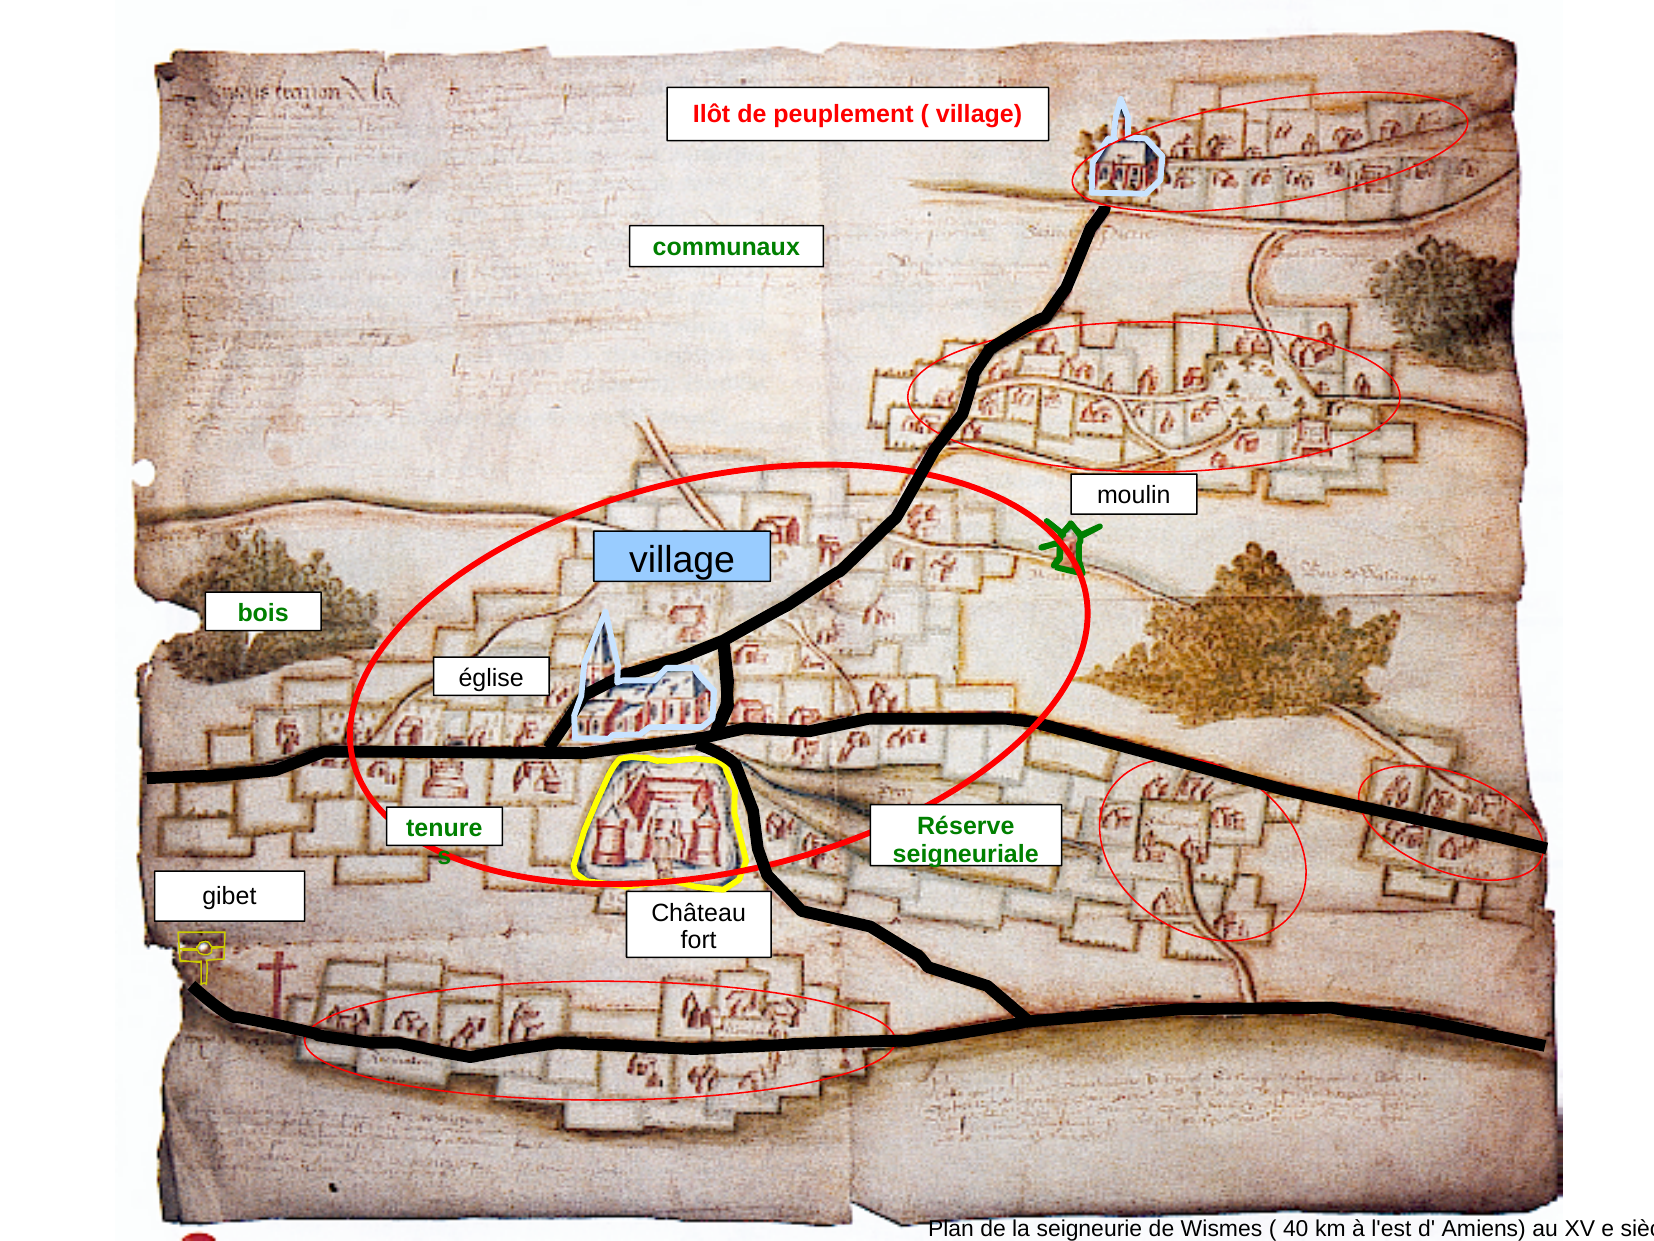

Ilôt de peuplement ( village)
communaux
moulin
village
bois
église
Réserve
seigneuriale
tenures
gibet
Château fort
Plan de la seigneurie de Wismes ( 40 km à l'est d' Amiens) au XV e siècle